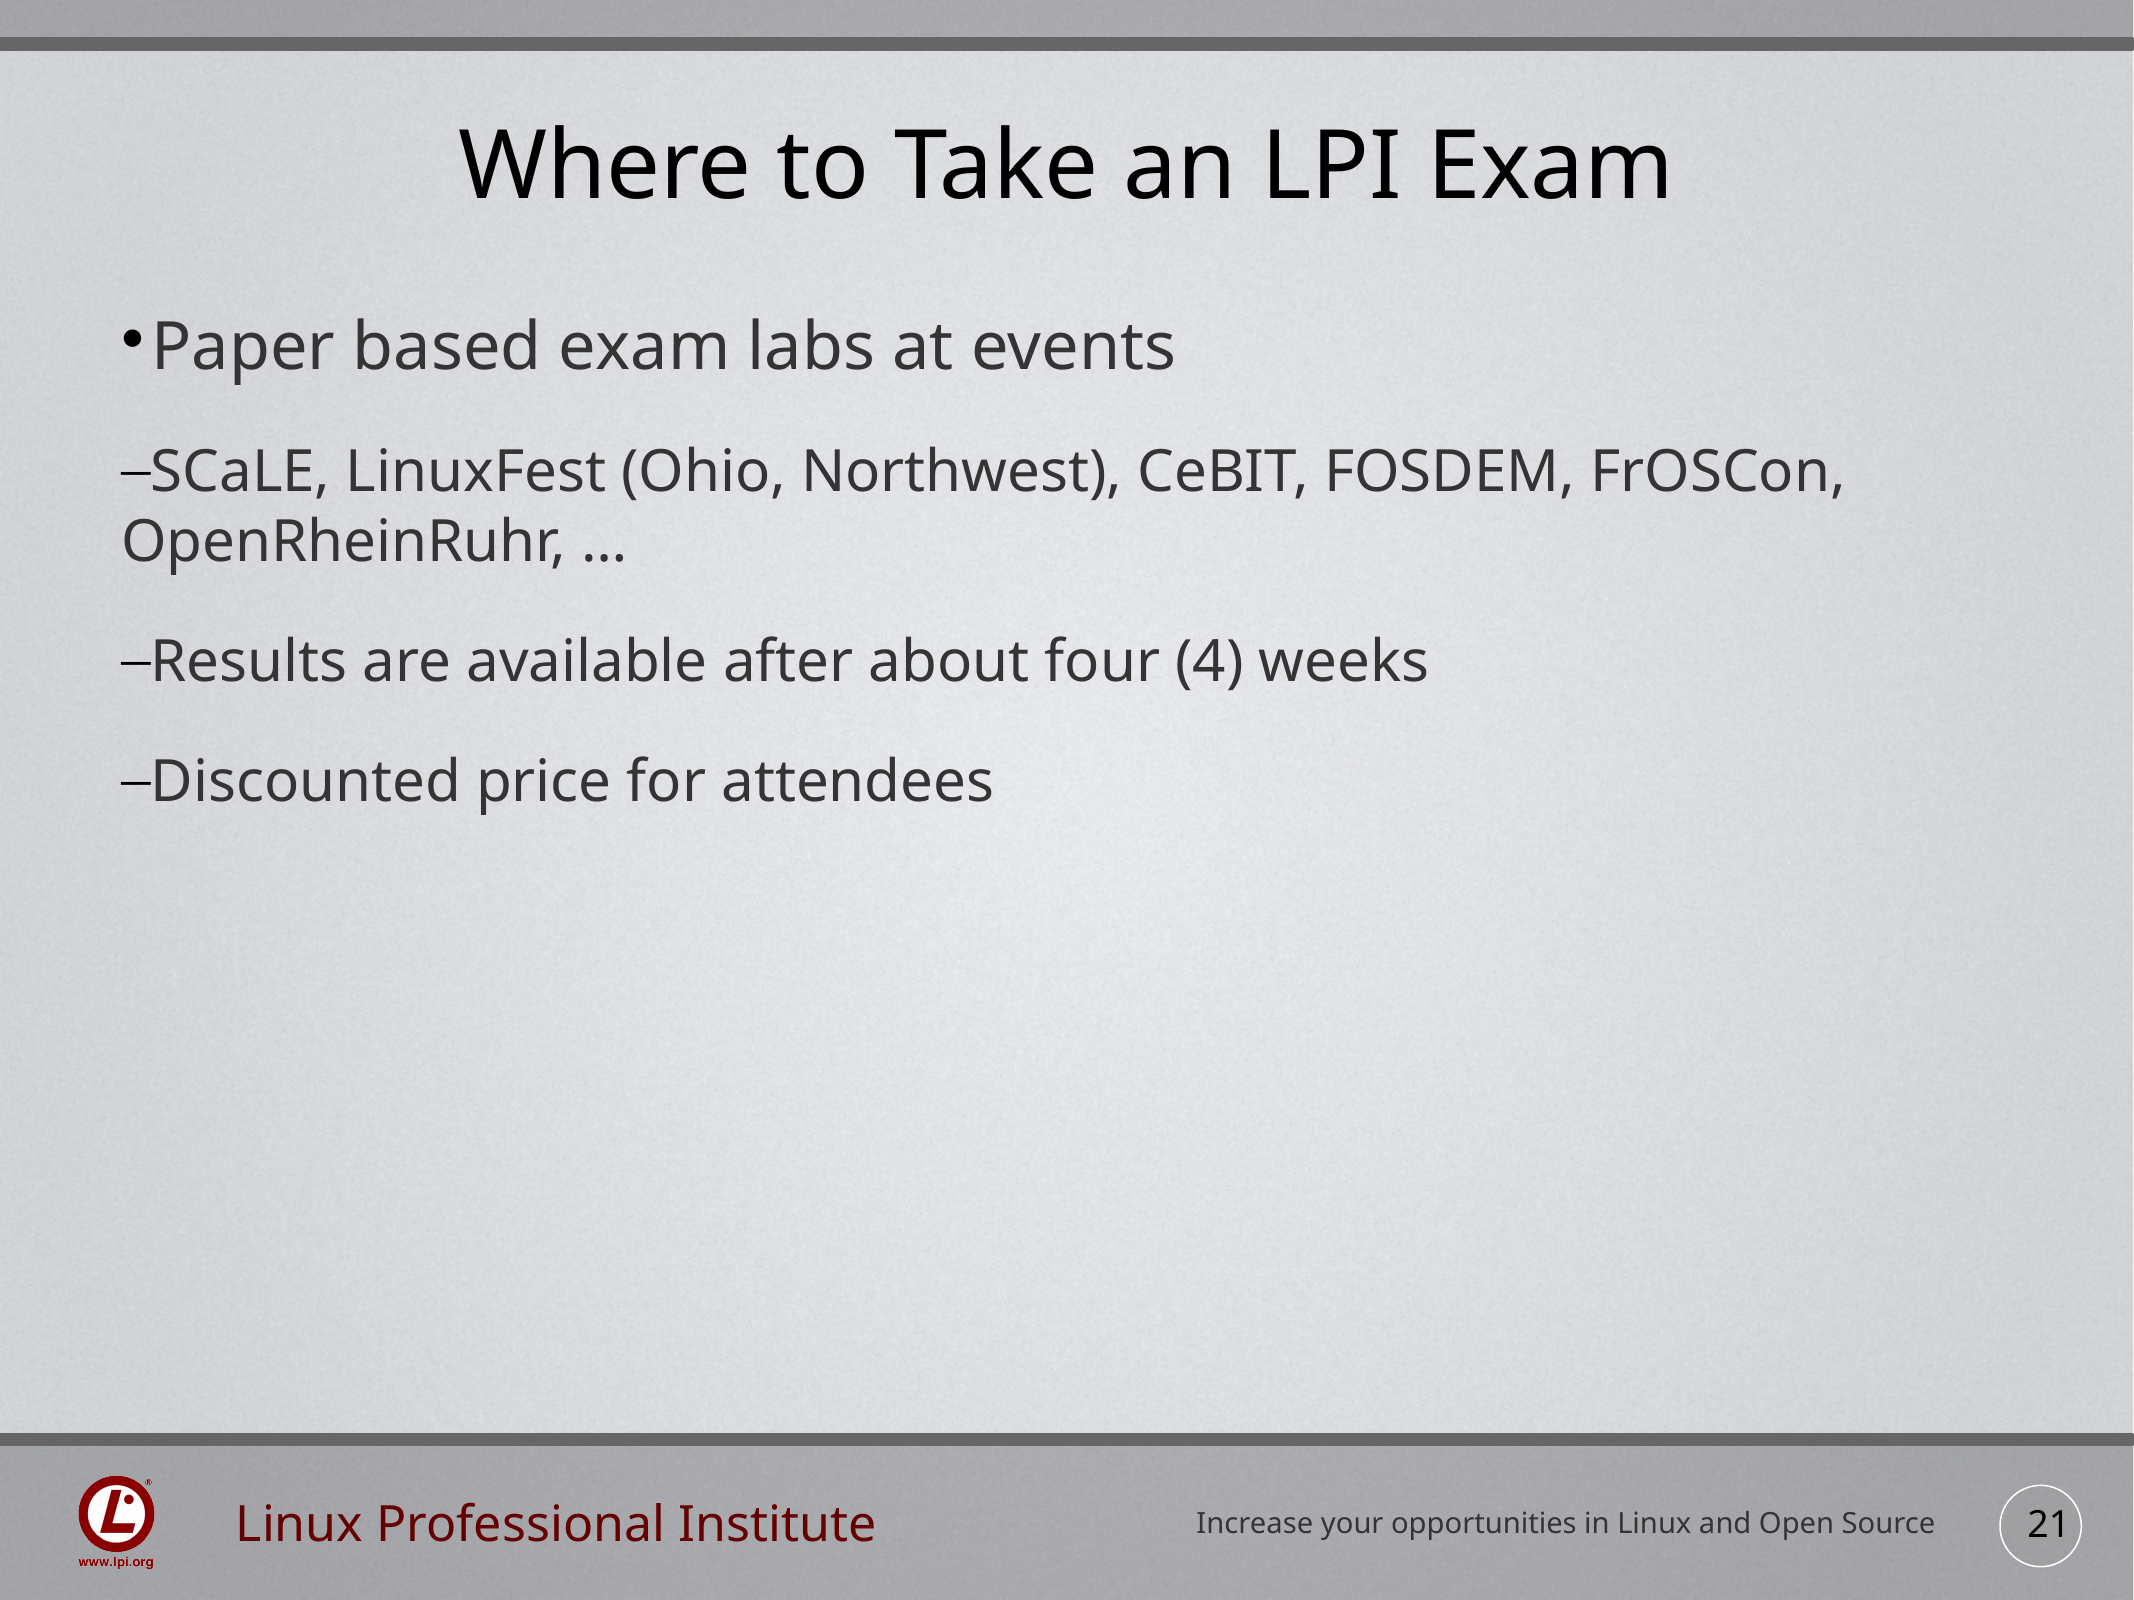

# Where to Take an LPI Exam
Paper based exam labs at events
SCaLE, LinuxFest (Ohio, Northwest), CeBIT, FOSDEM, FrOSCon, OpenRheinRuhr, …
Results are available after about four (4) weeks
Discounted price for attendees